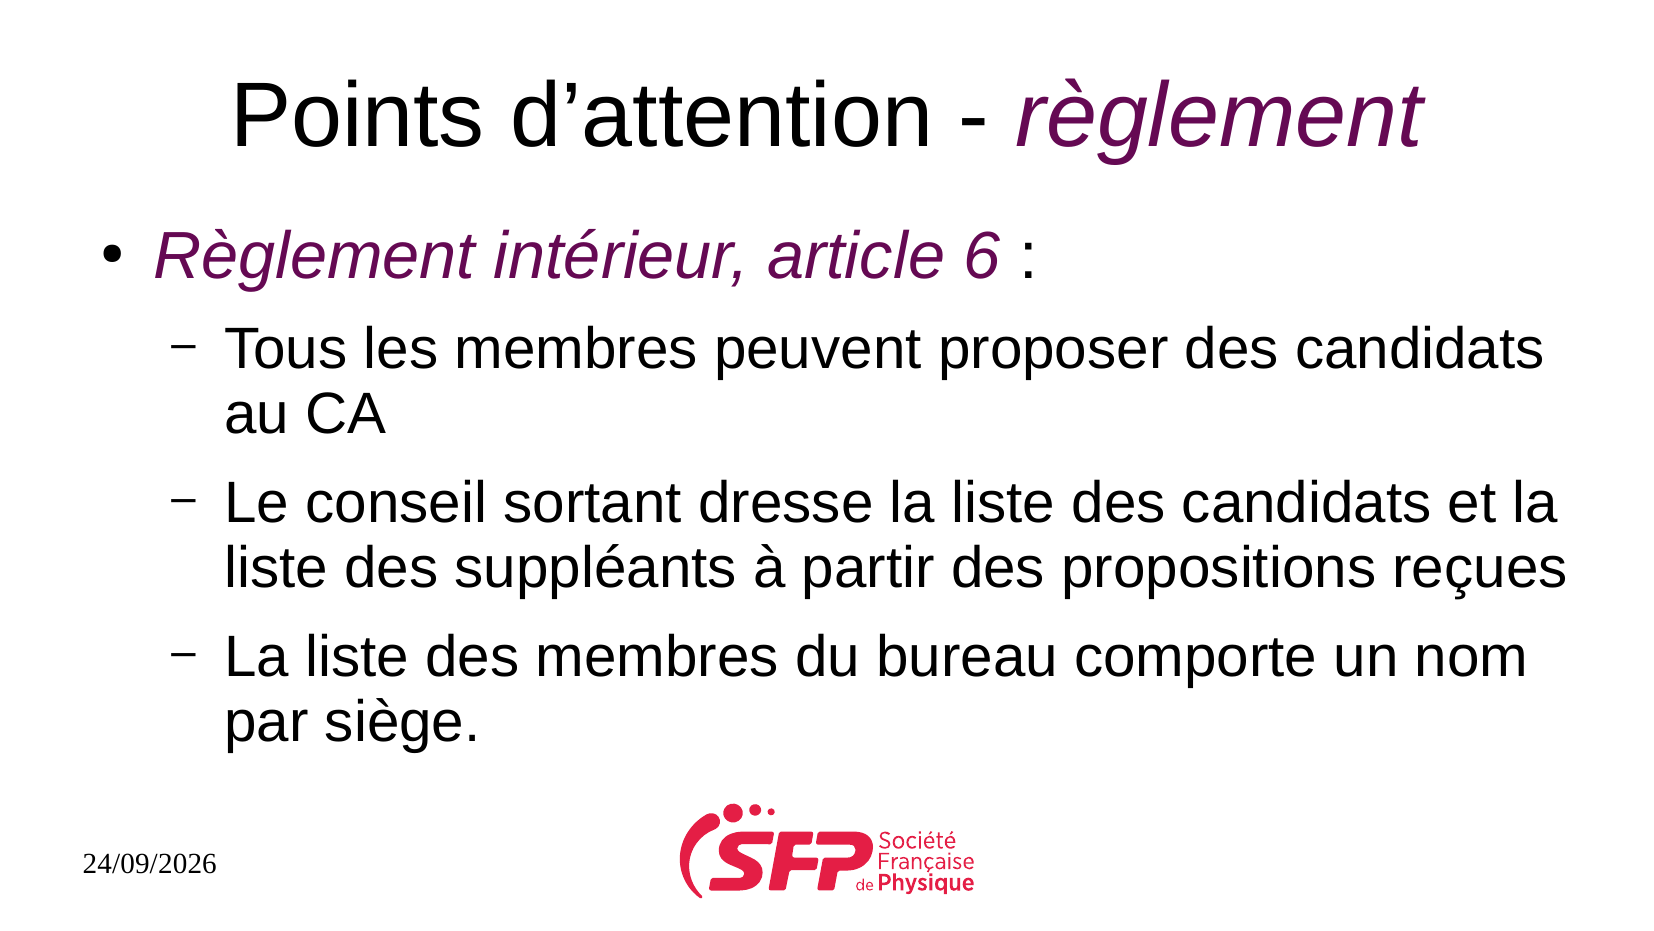

# Points d’attention - règlement
Règlement intérieur, article 6 :
Tous les membres peuvent proposer des candidats au CA
Le conseil sortant dresse la liste des candidats et la liste des suppléants à partir des propositions reçues
La liste des membres du bureau comporte un nom par siège.